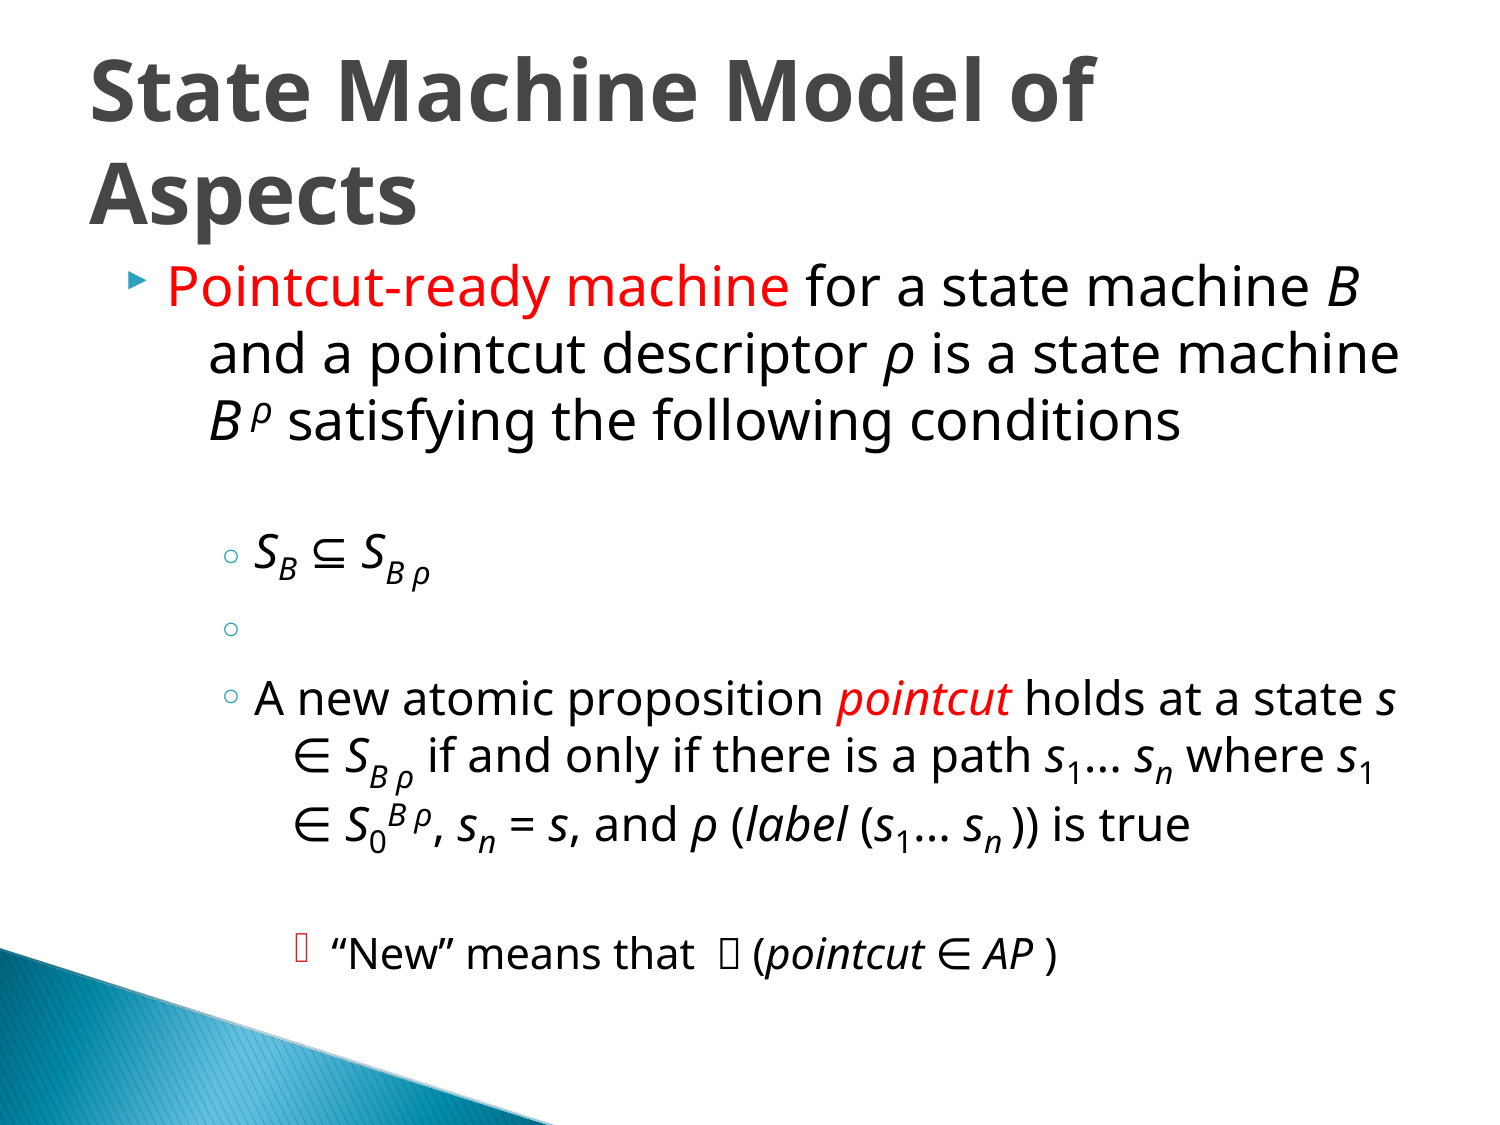

# State Machine Model of Aspects
Pointcut-ready machine for a state machine B and a pointcut descriptor ρ is a state machine B ρ satisfying the following conditions
SB ⊆ SB ρ
A new atomic proposition pointcut holds at a state s ∈ SB ρ if and only if there is a path s1... sn where s1 ∈ S0B ρ, sn = s, and ρ (label (s1... sn )) is true
“New” means that ￢(pointcut ∈ AP )